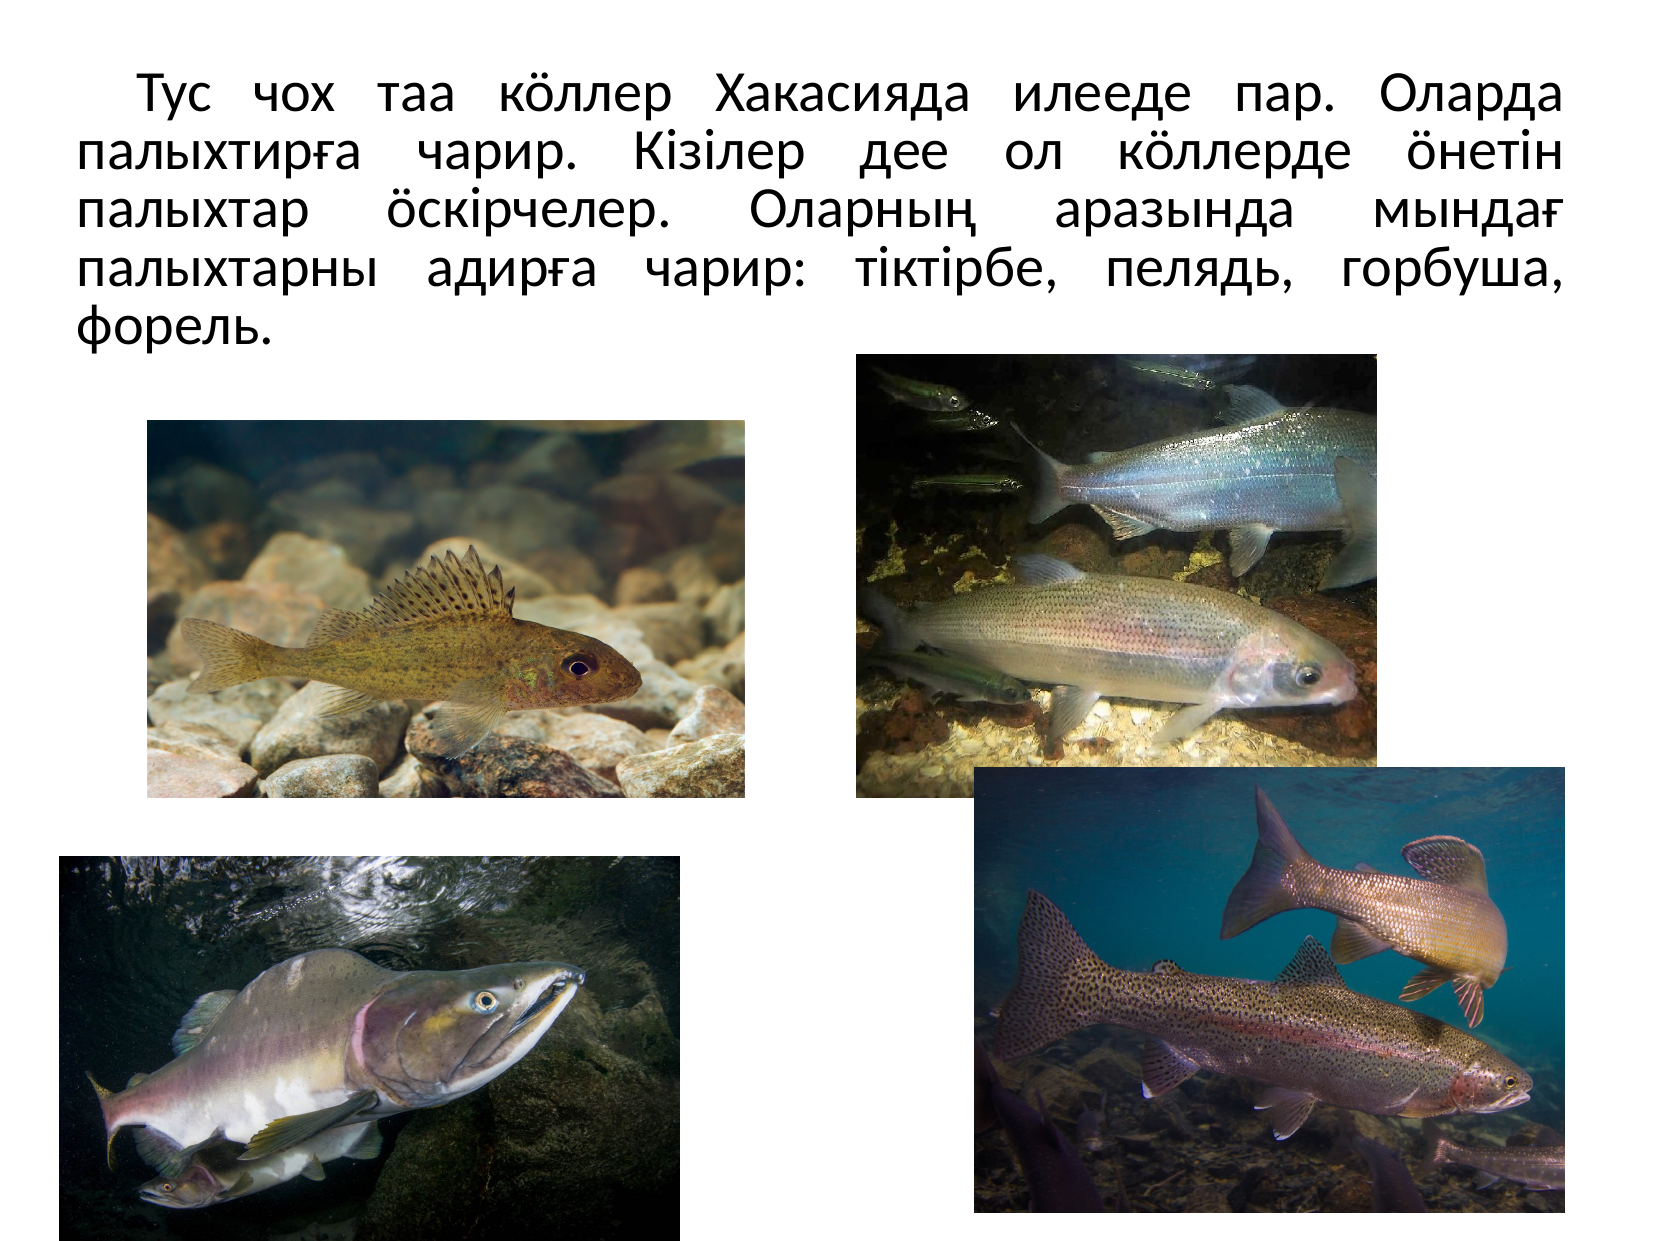

# Тус чох таа кӧллер Хакасияда илееде пар. Оларда палыхтирға чарир. Кізілер дее ол кӧллерде ӧнетін палыхтар ӧскірчелер. Оларның аразында мындағ палыхтарны адирға чарир: тіктірбе, пелядь, горбуша, форель.